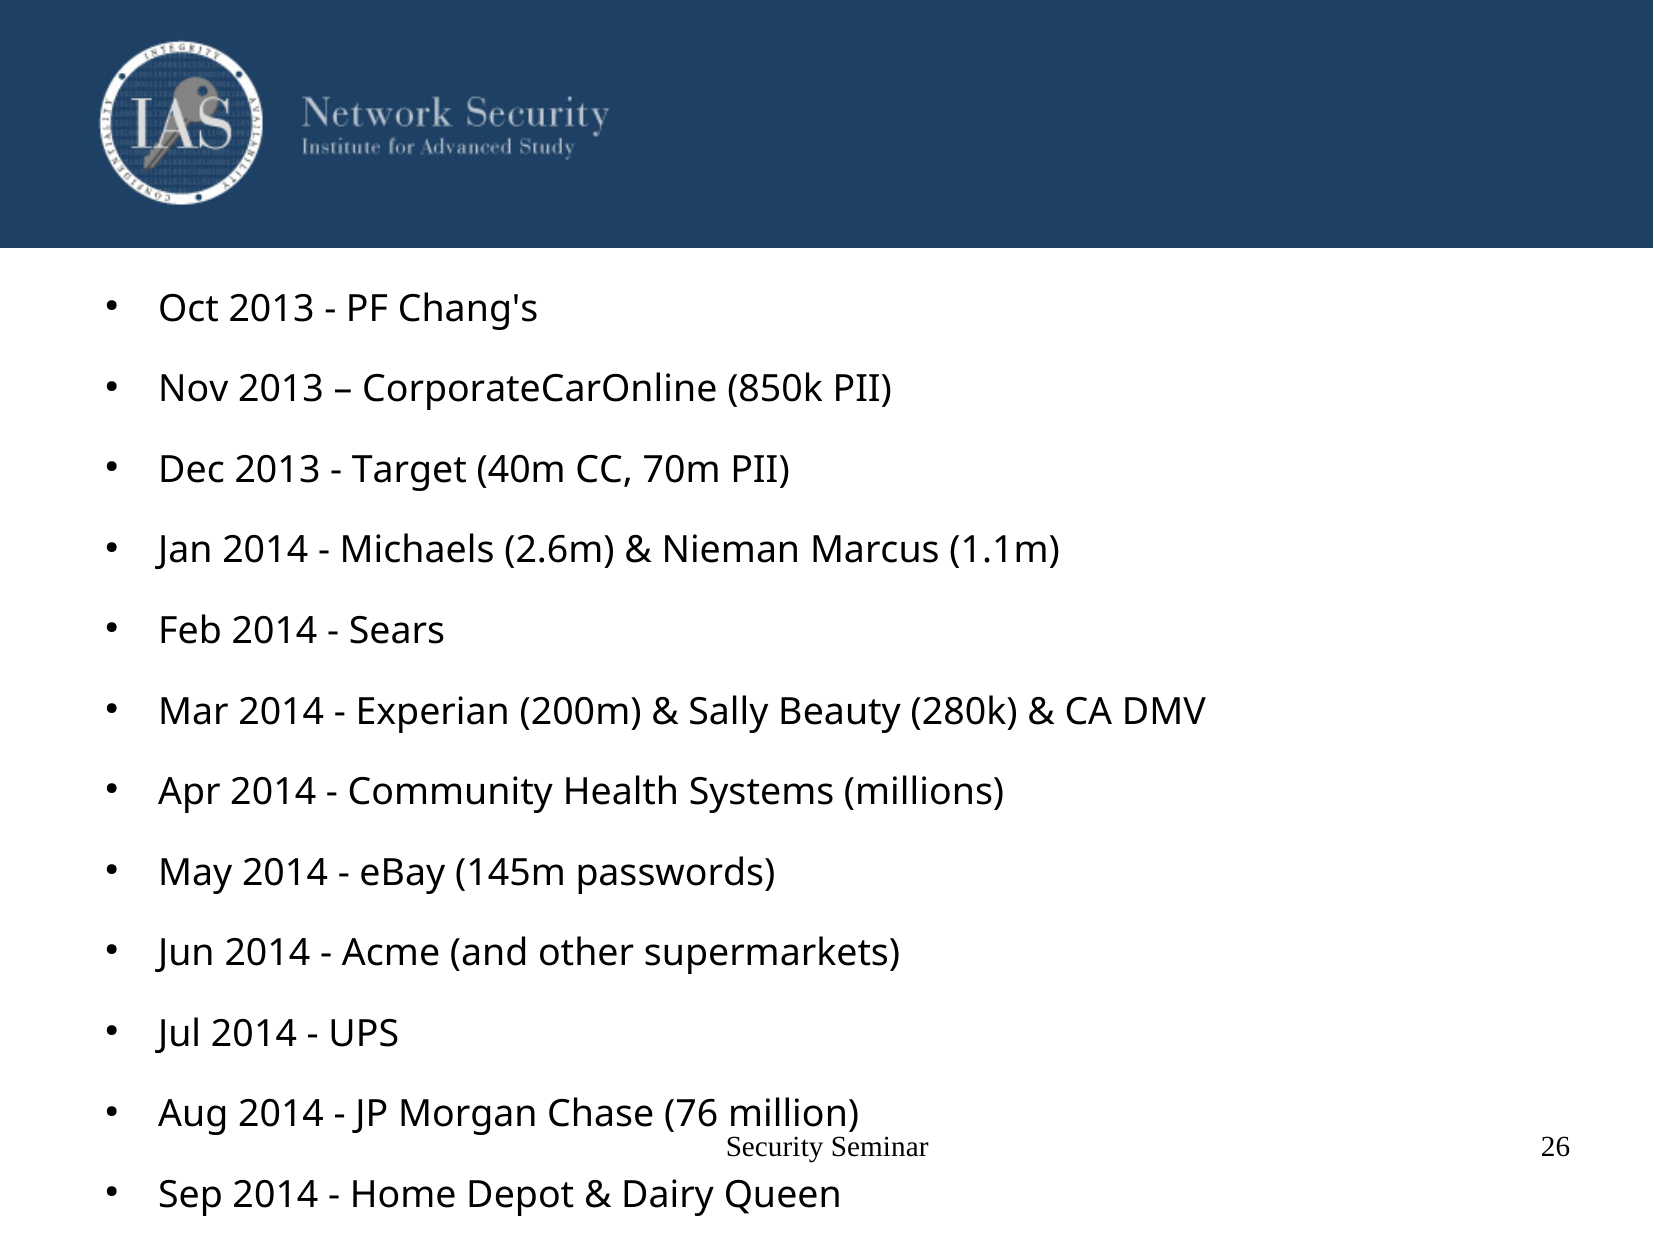

#
Oct 2013 - PF Chang's
Nov 2013 – CorporateCarOnline (850k PII)
Dec 2013 - Target (40m CC, 70m PII)
Jan 2014 - Michaels (2.6m) & Nieman Marcus (1.1m)
Feb 2014 - Sears
Mar 2014 - Experian (200m) & Sally Beauty (280k) & CA DMV
Apr 2014 - Community Health Systems (millions)
May 2014 - eBay (145m passwords)
Jun 2014 - Acme (and other supermarkets)
Jul 2014 - UPS
Aug 2014 - JP Morgan Chase (76 million)
Sep 2014 - Home Depot & Dairy Queen
Oct 2014 - Kmart
Security Seminar
26